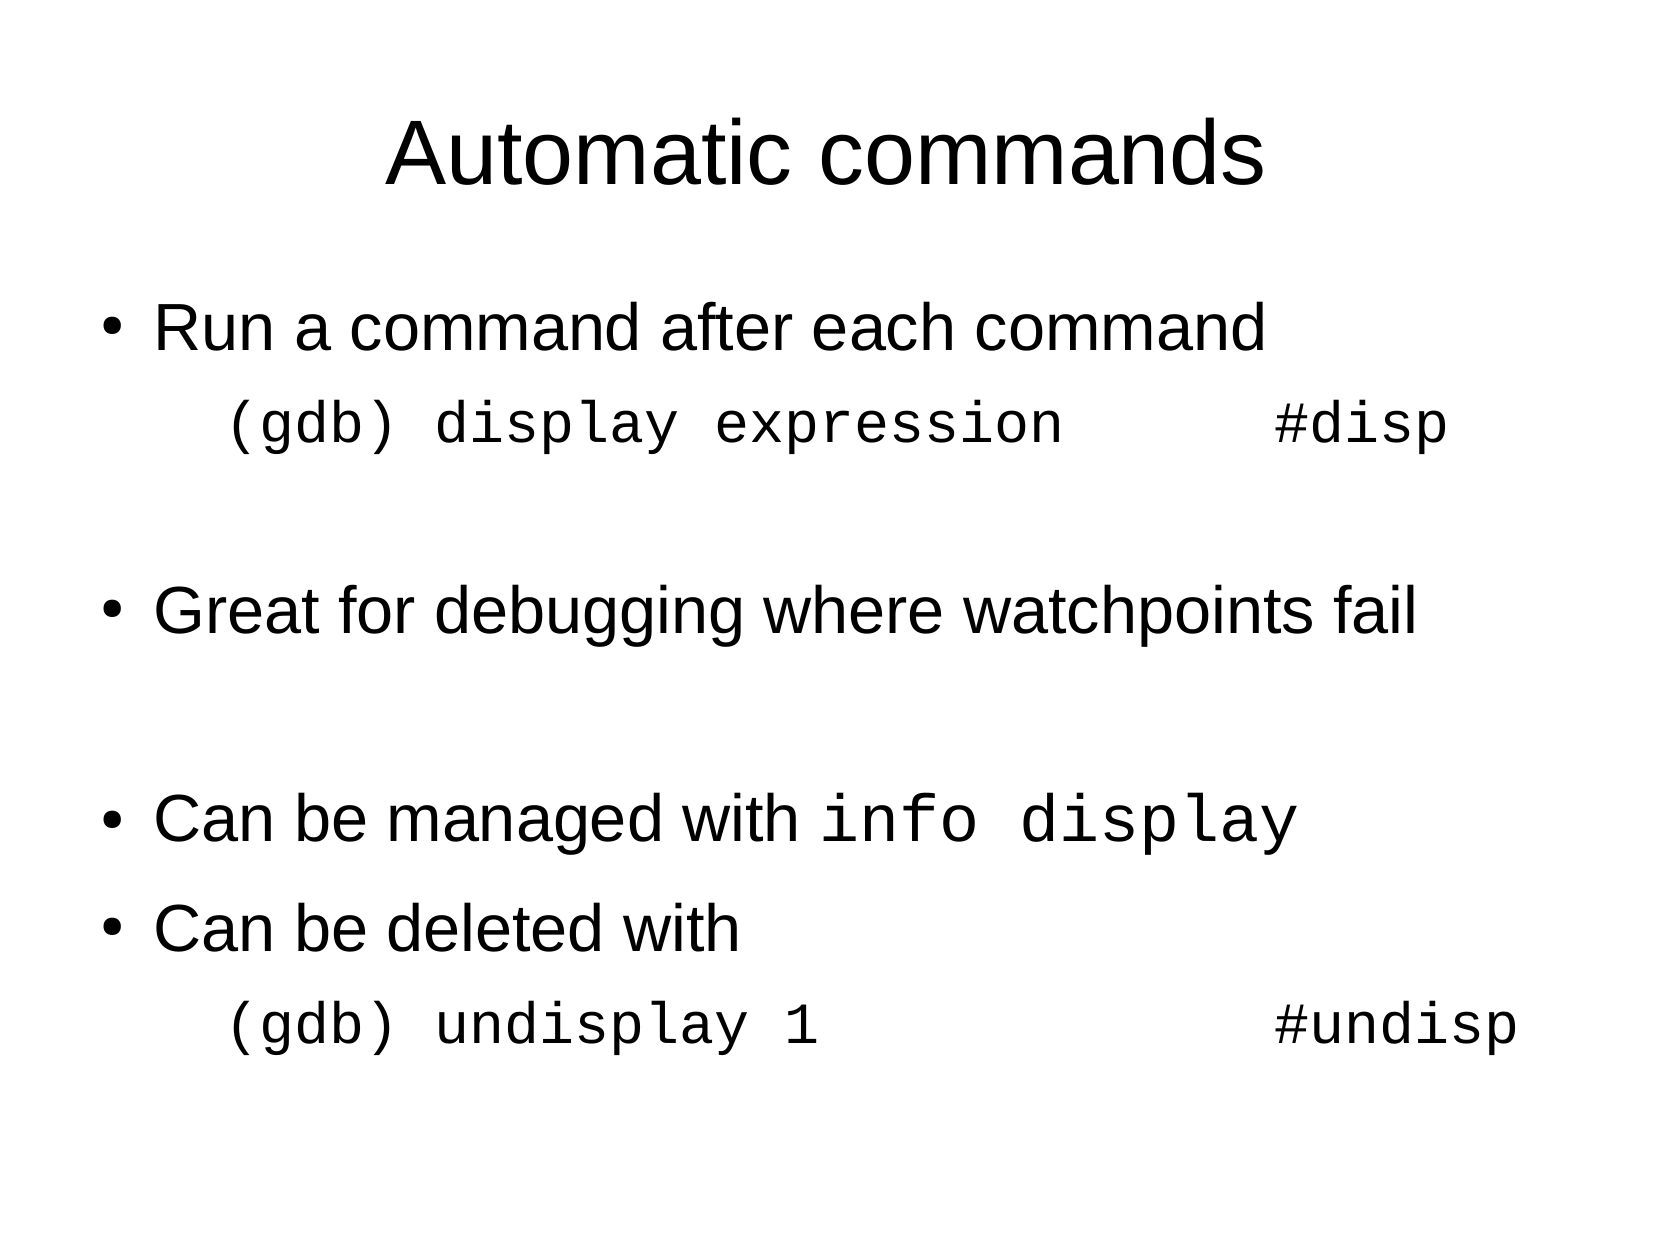

# Automatic commands
Run a command after each command
(gdb) display expression #disp
Great for debugging where watchpoints fail
Can be managed with info display
Can be deleted with
(gdb) undisplay 1 #undisp